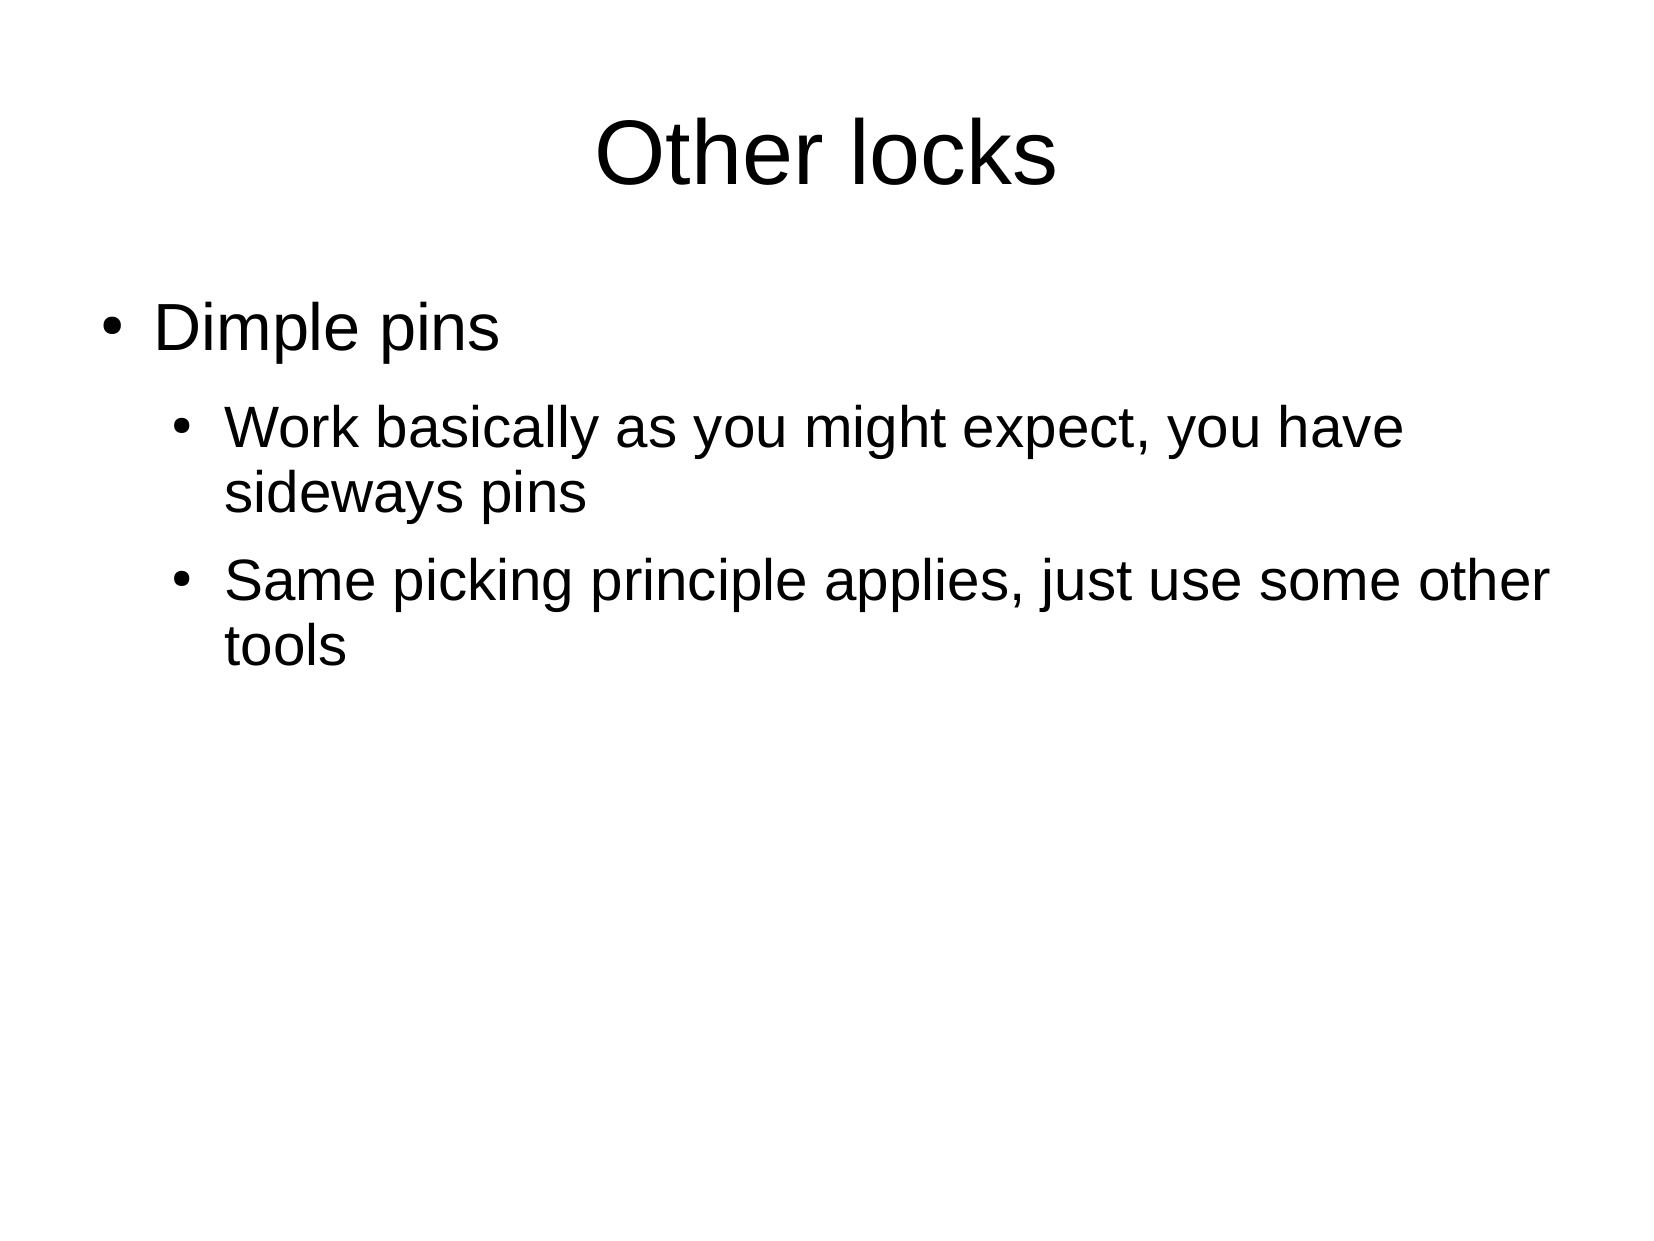

# Other locks
Dimple pins
Work basically as you might expect, you have sideways pins
Same picking principle applies, just use some other tools